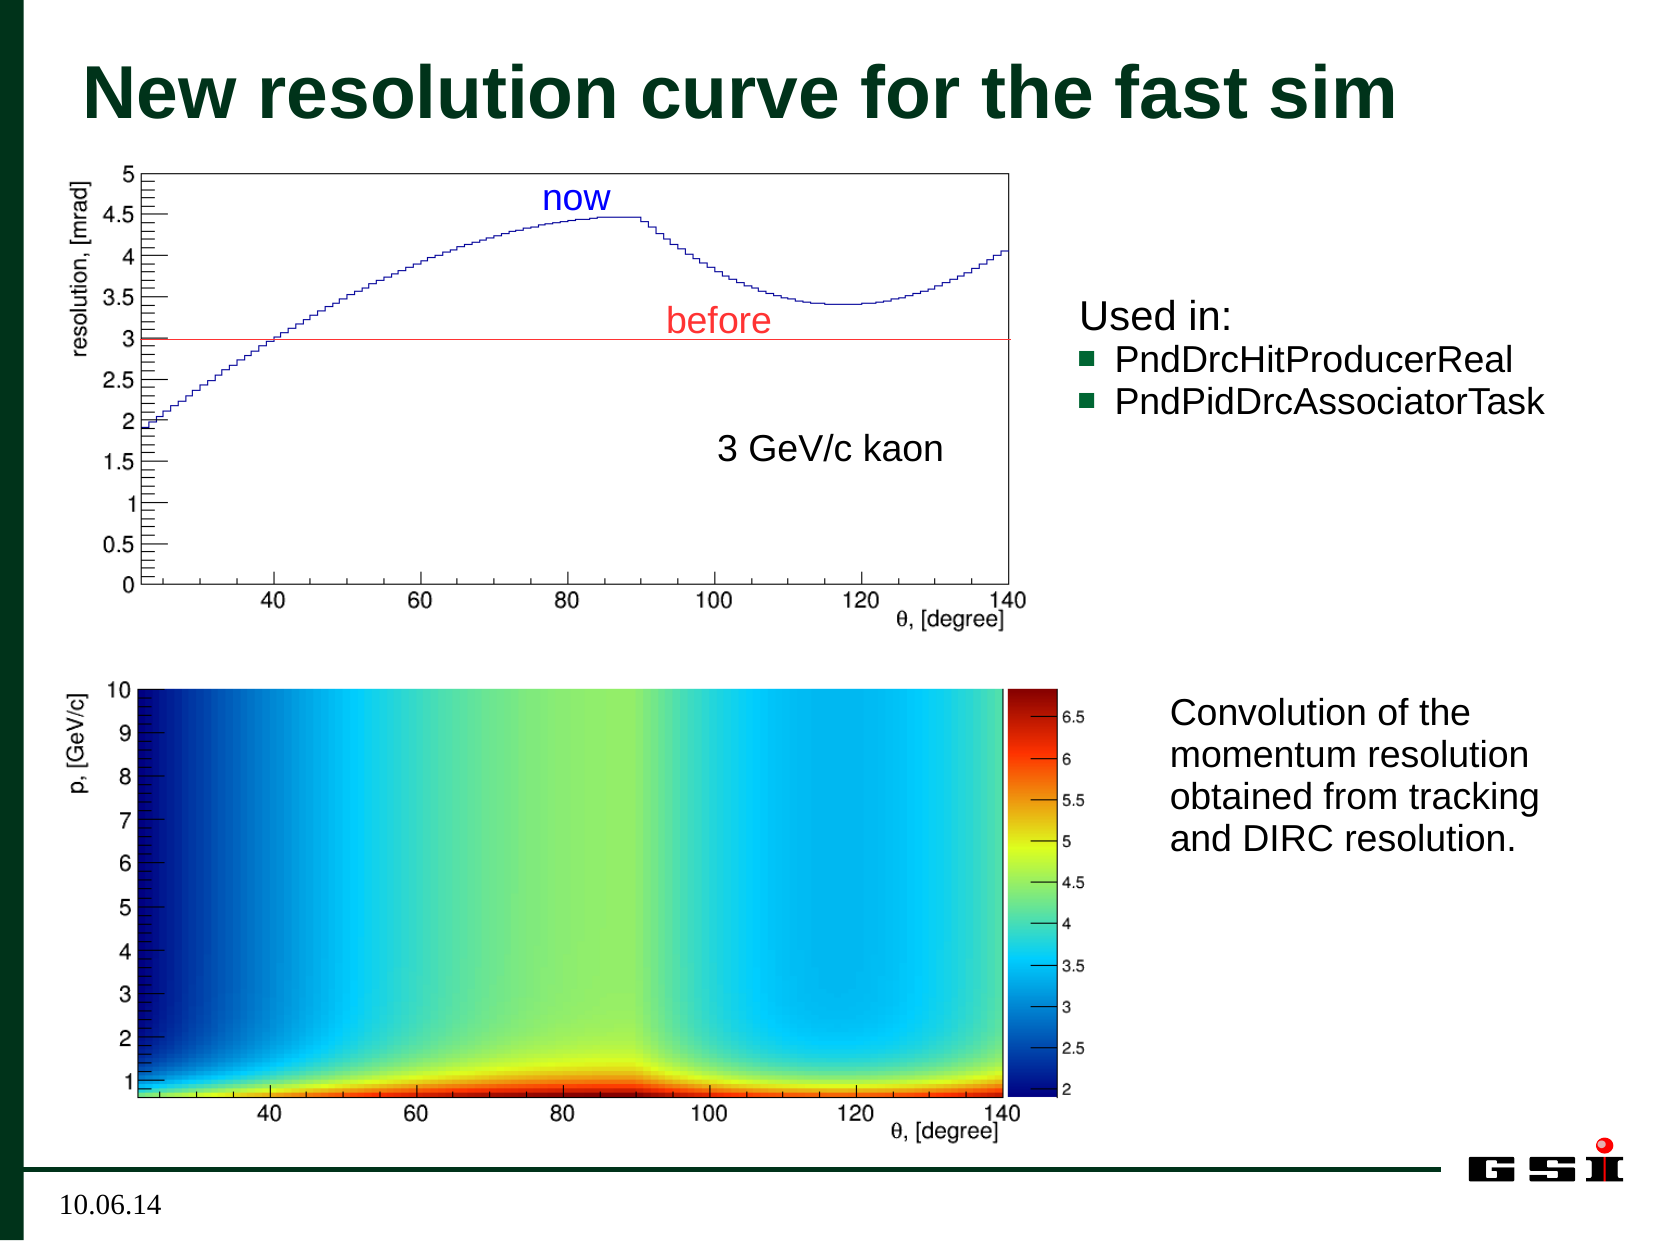

# New resolution curve for the fast sim
now
Used in:
PndDrcHitProducerReal
PndPidDrcAssociatorTask
before
3 GeV/c kaon
Convolution of the momentum resolution
obtained from tracking and DIRC resolution.
10.06.14